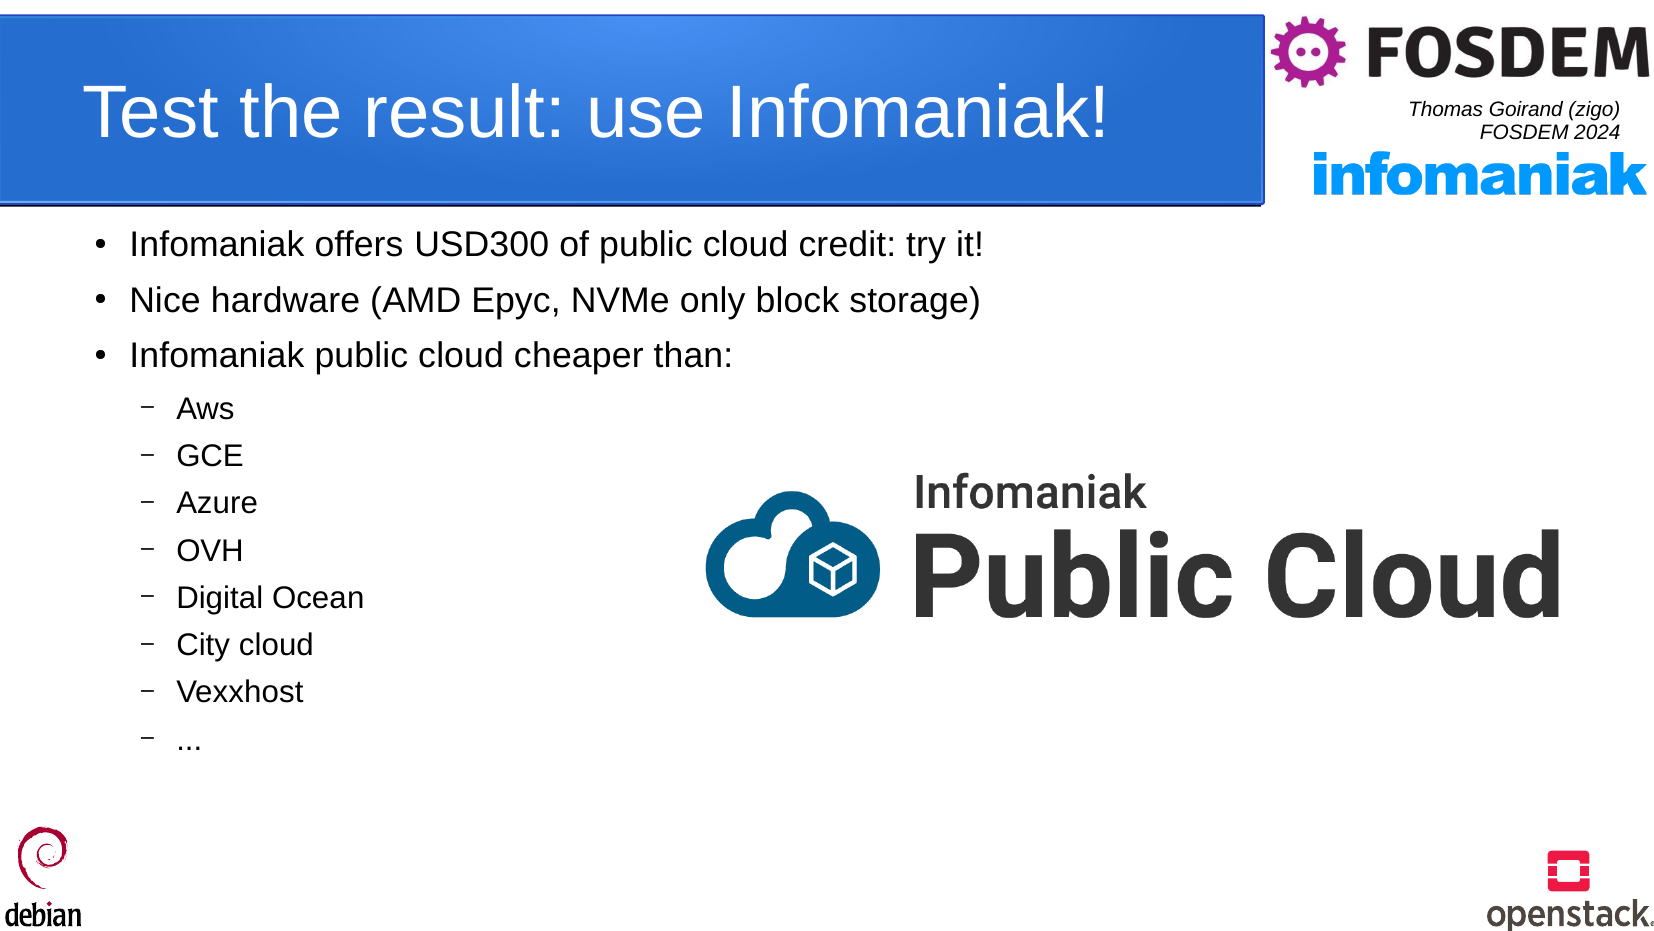

# Test the result: use Infomaniak!
Infomaniak offers USD300 of public cloud credit: try it!
Nice hardware (AMD Epyc, NVMe only block storage)
Infomaniak public cloud cheaper than:
Aws
GCE
Azure
OVH
Digital Ocean
City cloud
Vexxhost
...